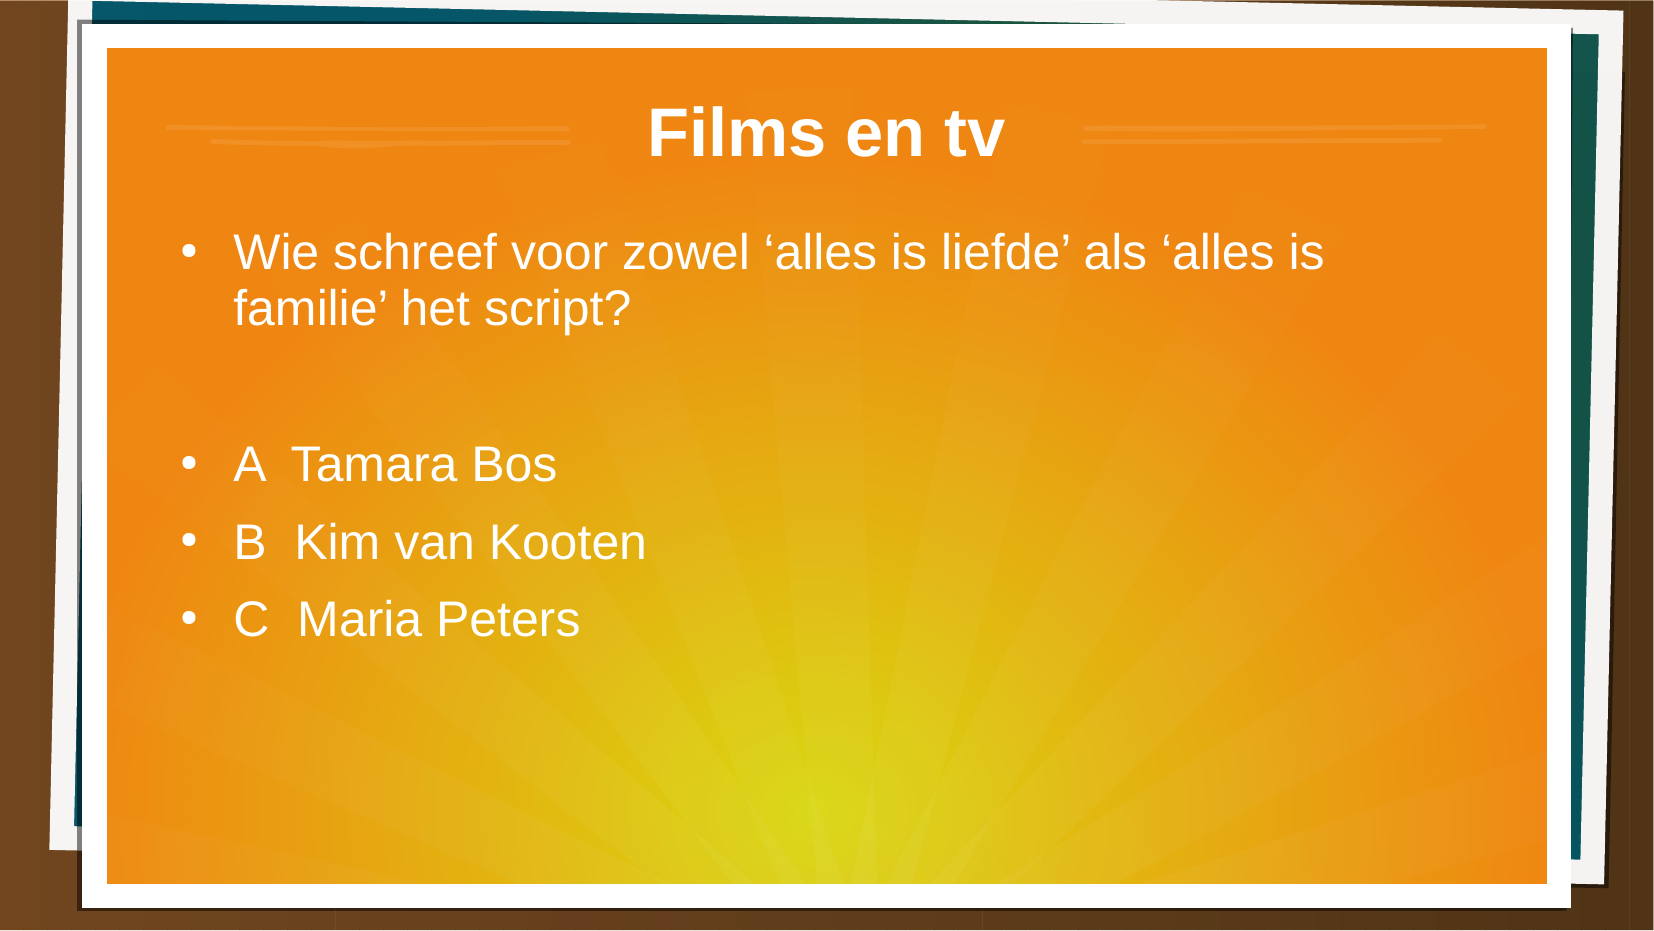

# Films en tv
Wie schreef voor zowel ‘alles is liefde’ als ‘alles is familie’ het script?
A Tamara Bos
B Kim van Kooten
C Maria Peters